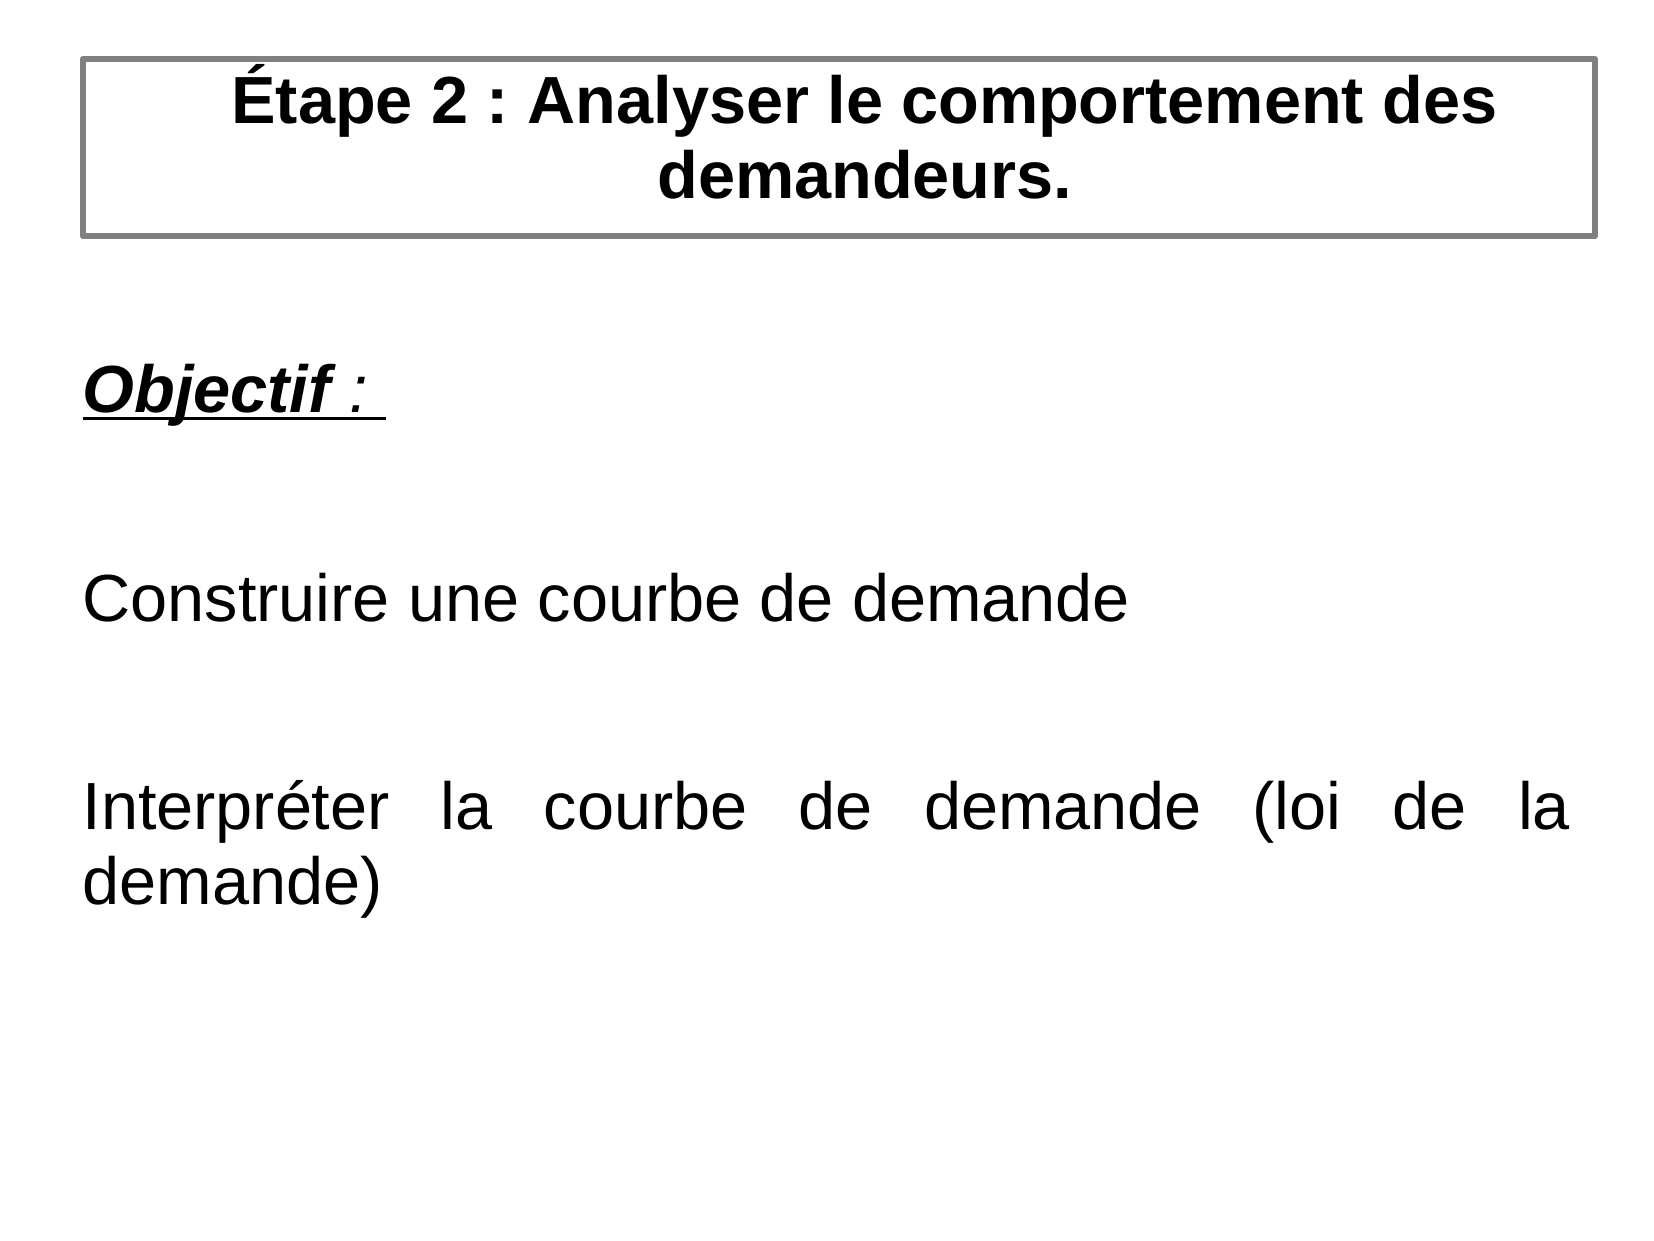

Étape 2 : Analyser le comportement des demandeurs.
# Objectif :
Construire une courbe de demande
Interpréter la courbe de demande (loi de la demande)